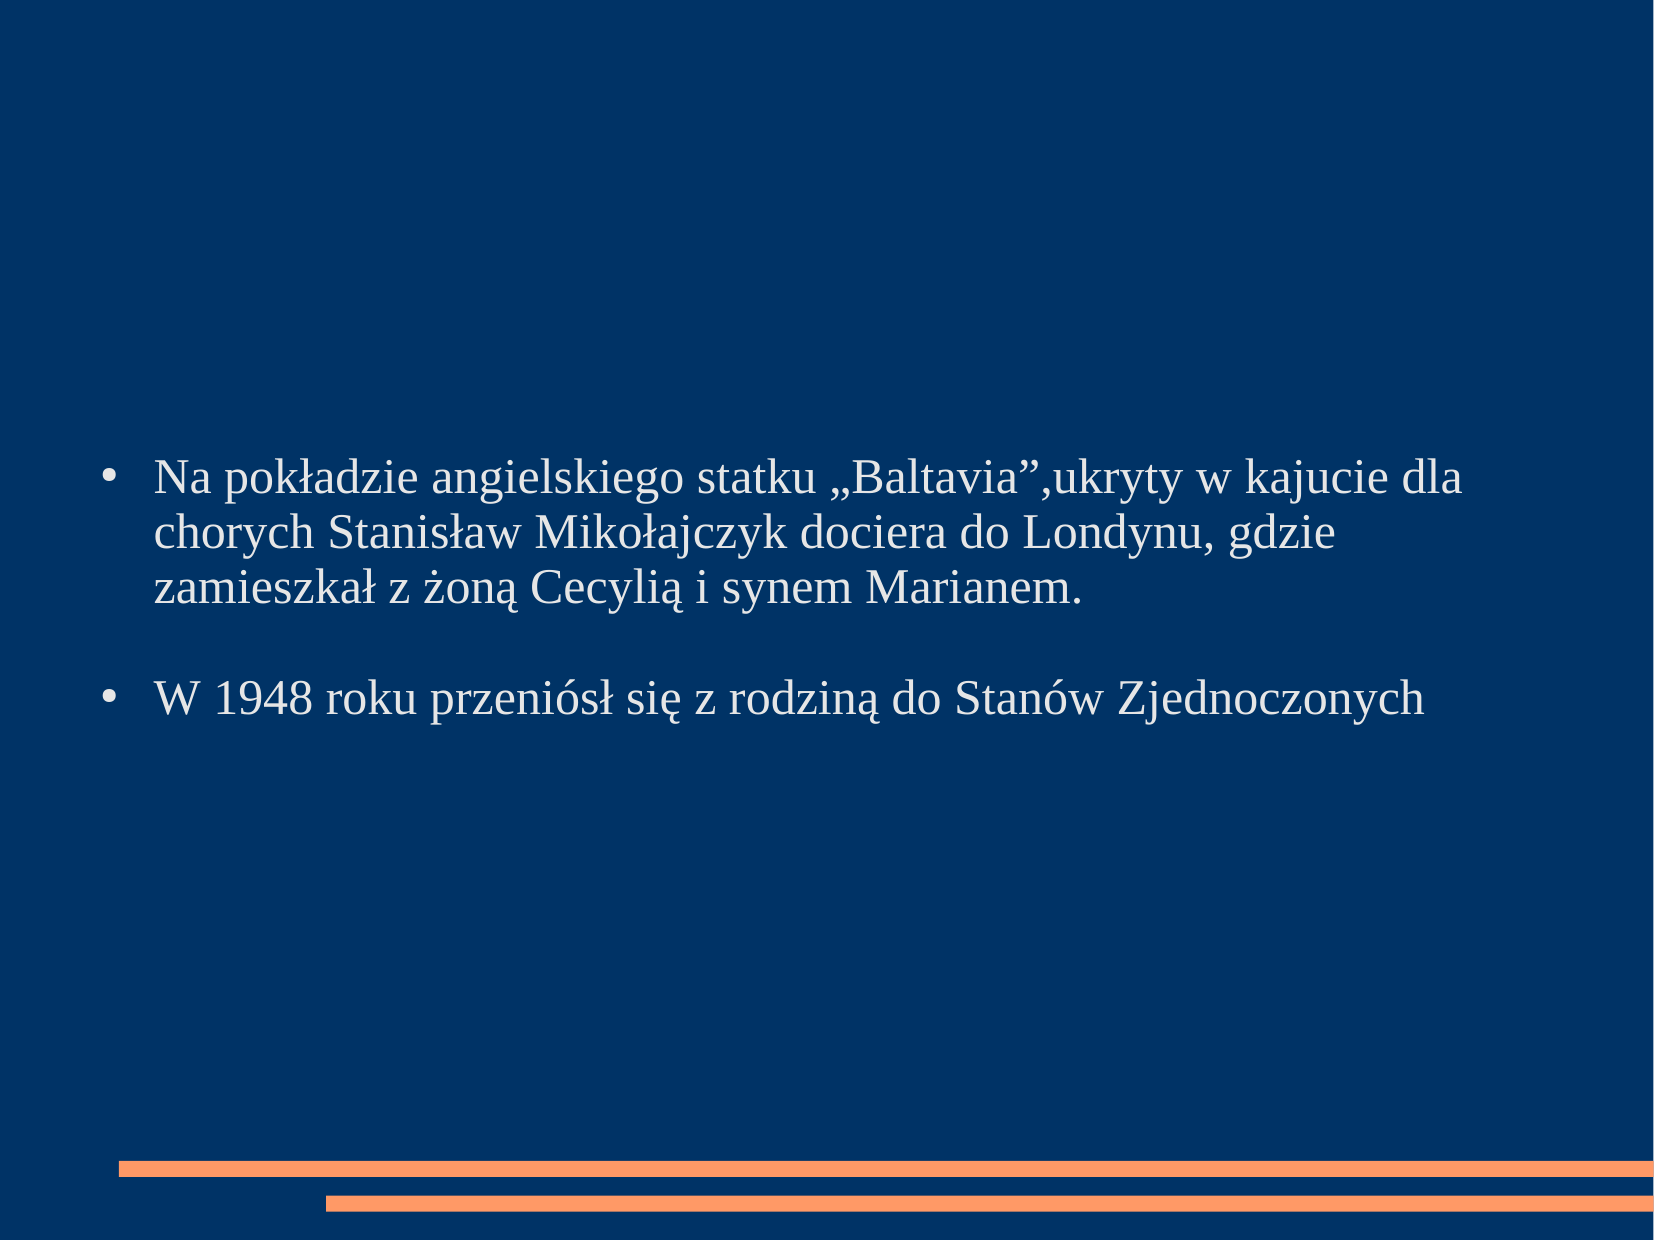

#
Na pokładzie angielskiego statku „Baltavia”,ukryty w kajucie dla chorych Stanisław Mikołajczyk dociera do Londynu, gdzie zamieszkał z żoną Cecylią i synem Marianem.
W 1948 roku przeniósł się z rodziną do Stanów Zjednoczonych